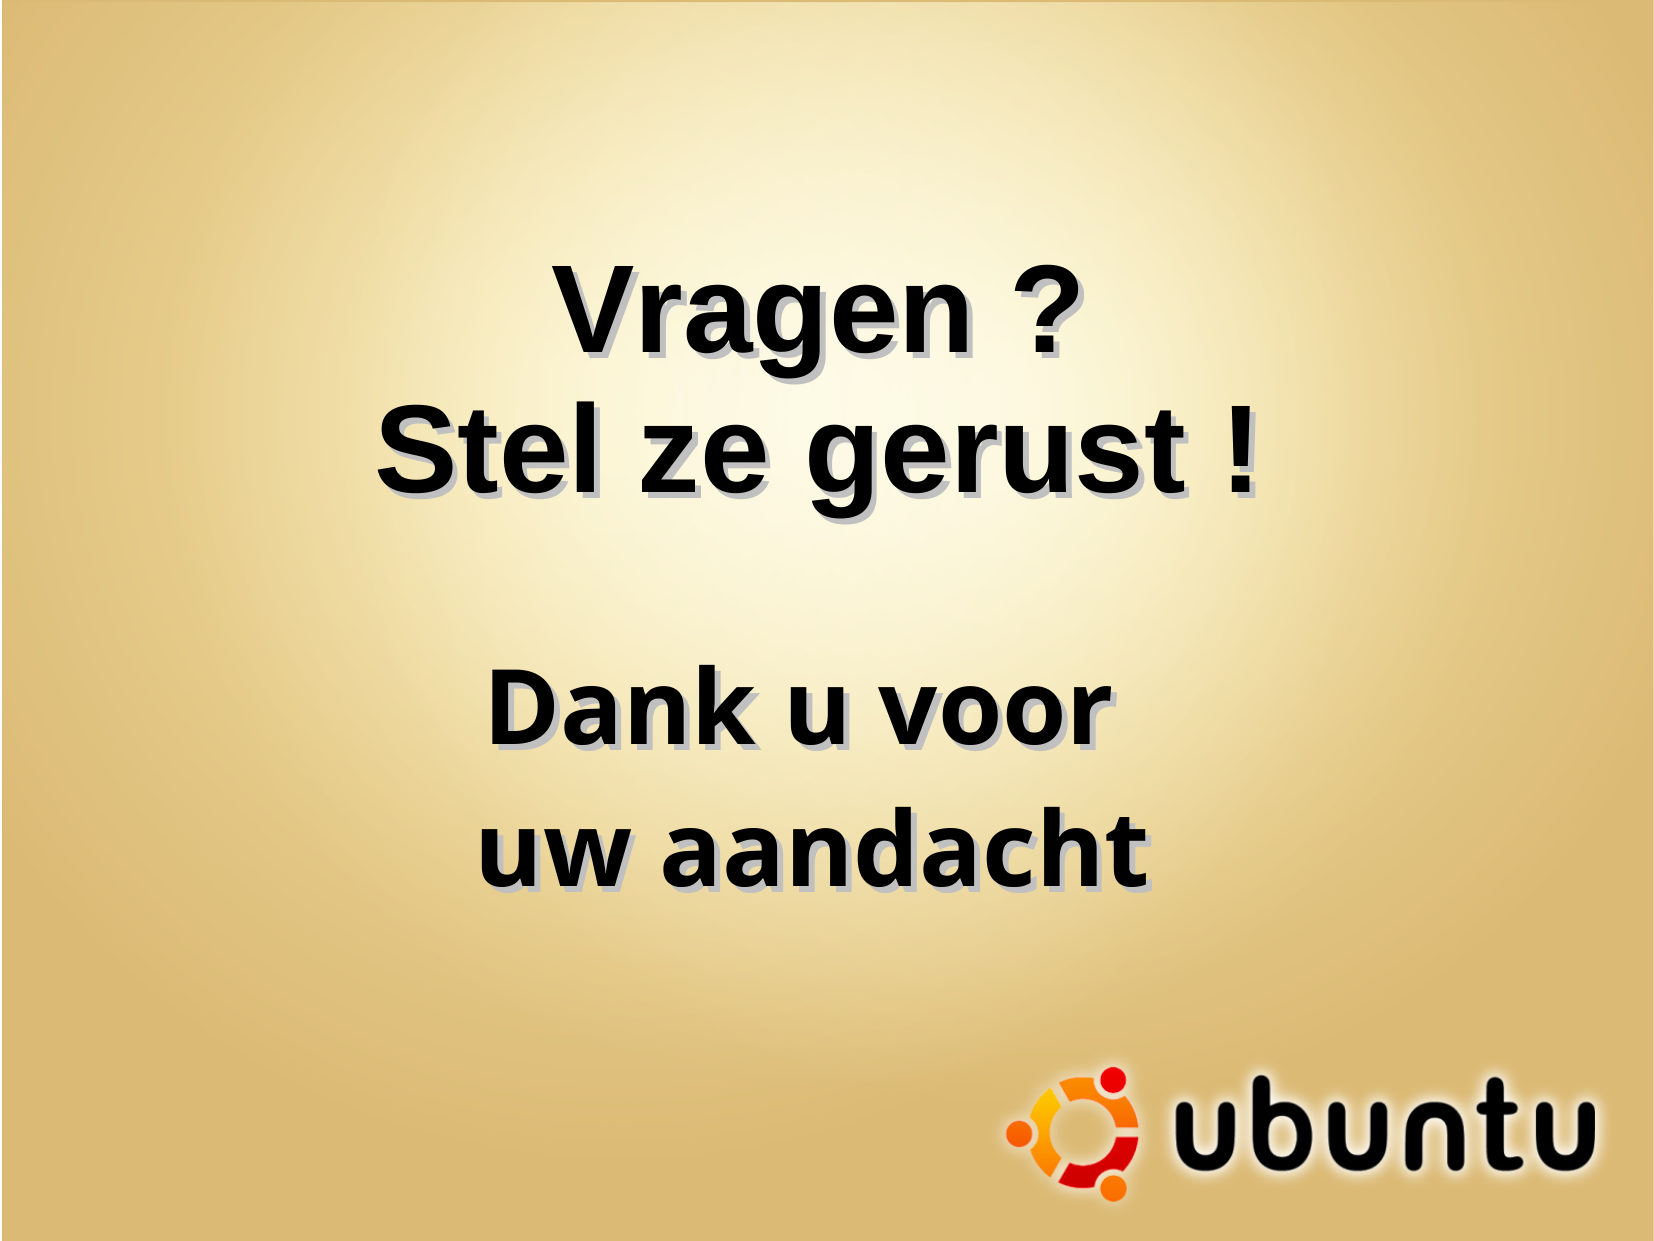

Vragen ?
Stel ze gerust !
# Dank u voor uw aandacht